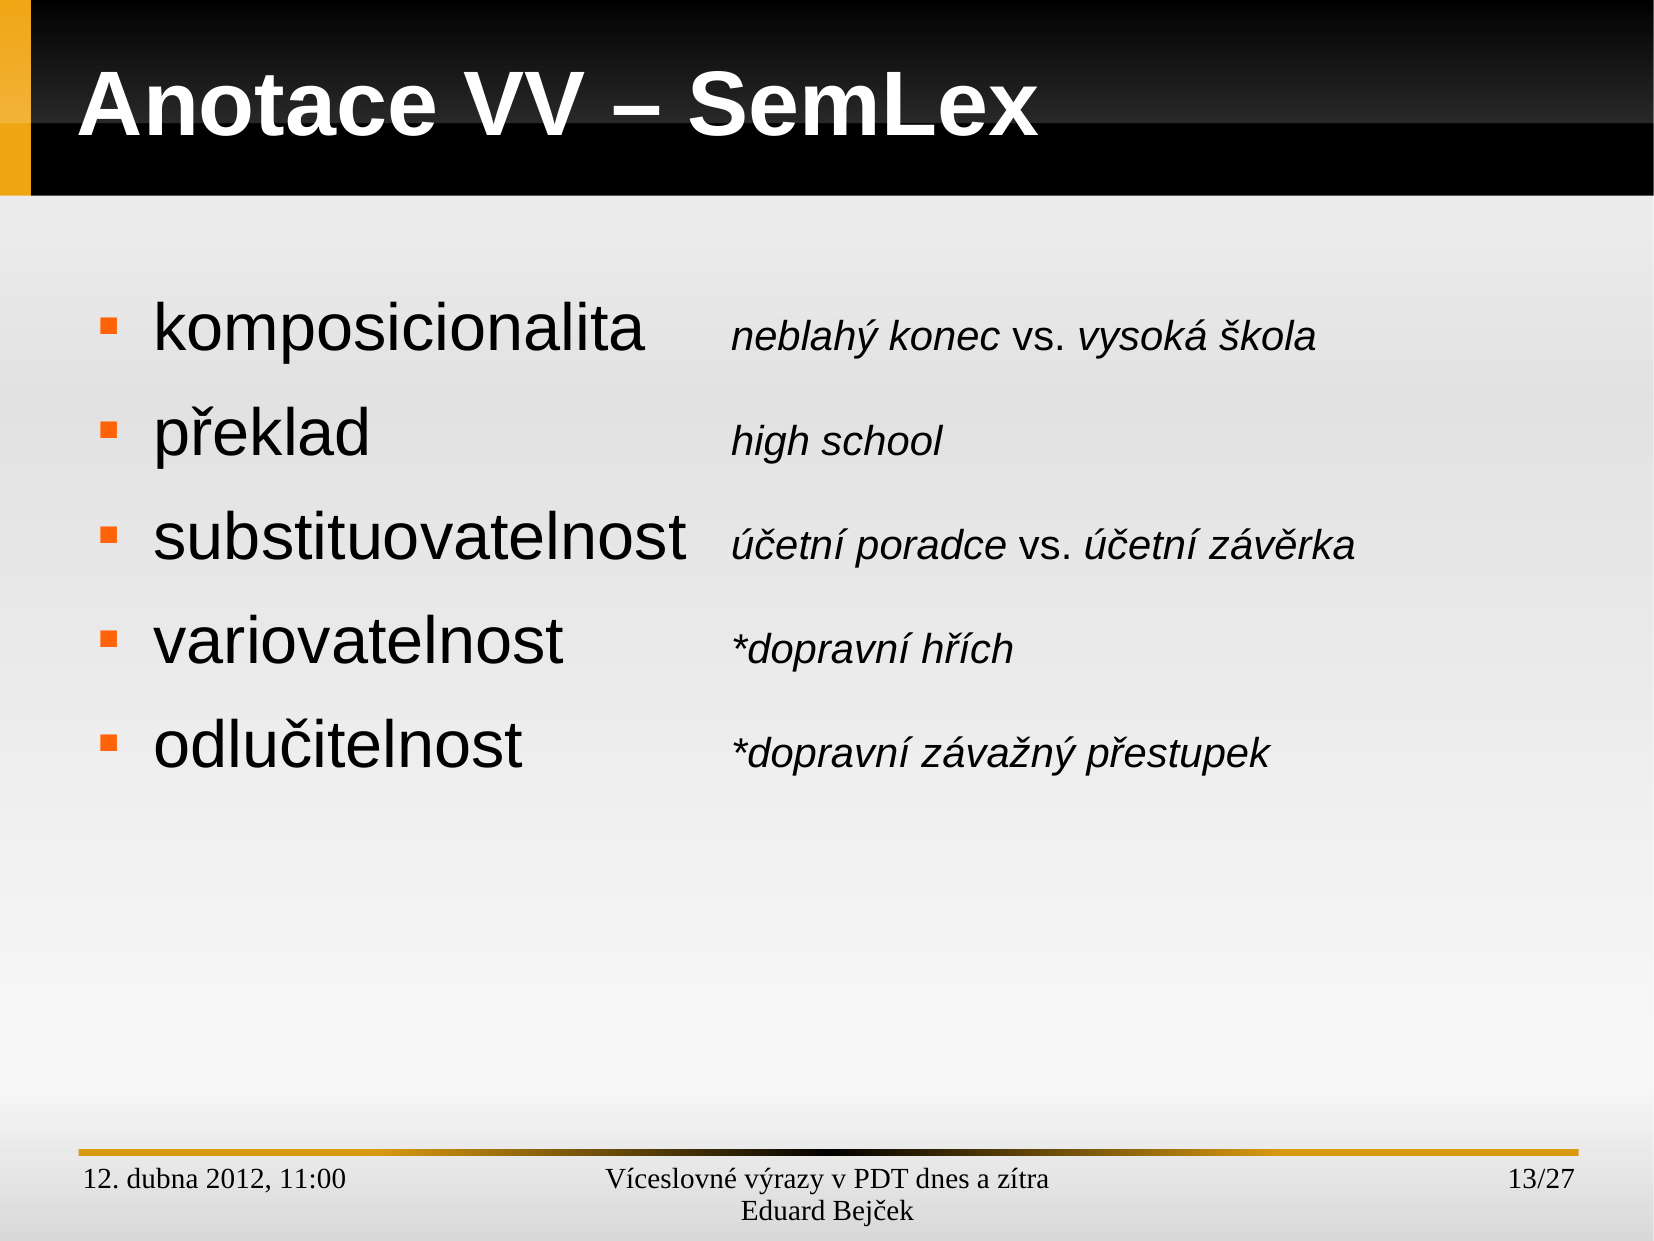

# Anotace VV – SemLex
komposicionalita
překlad
substituovatelnost
variovatelnost
odlučitelnost
 neblahý konec vs. vysoká škola
 high school
 účetní poradce vs. účetní závěrka
 *dopravní hřích
 *dopravní závažný přestupek
12. dubna 2012, 11:00
Víceslovné výrazy v PDT dnes a zítra
13